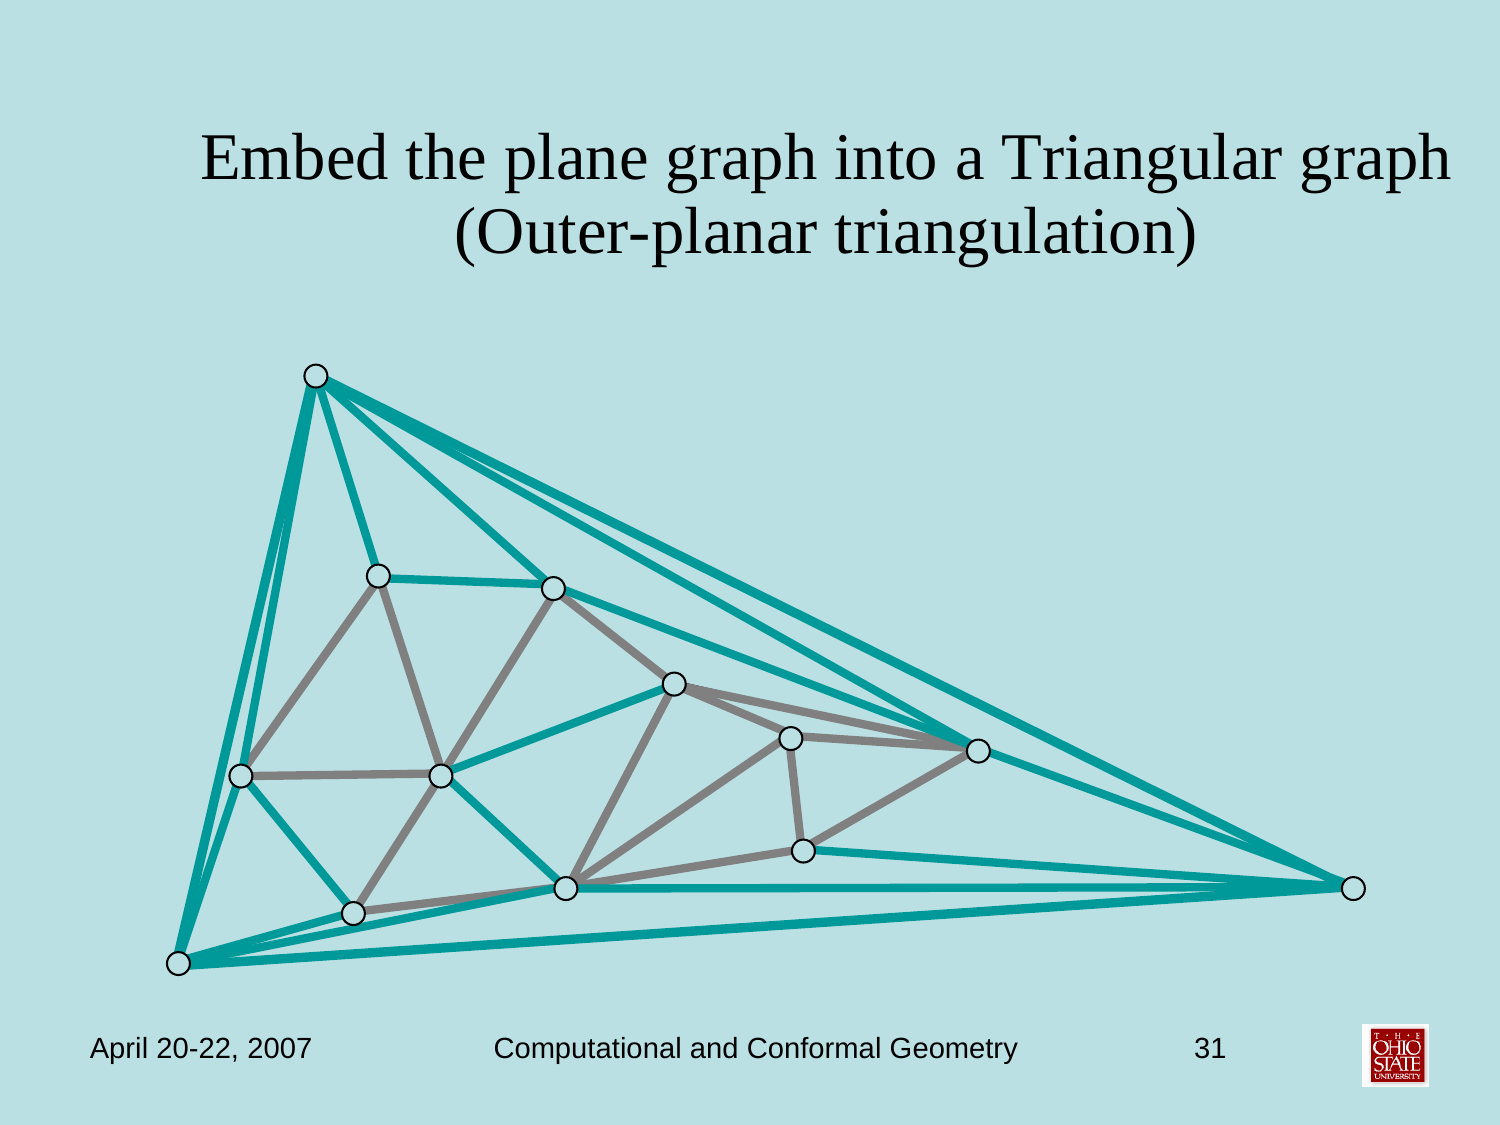

Embed the plane graph into a Triangular graph
(Outer-planar triangulation)
April 20-22, 2007
Computational and Conformal Geometry
31